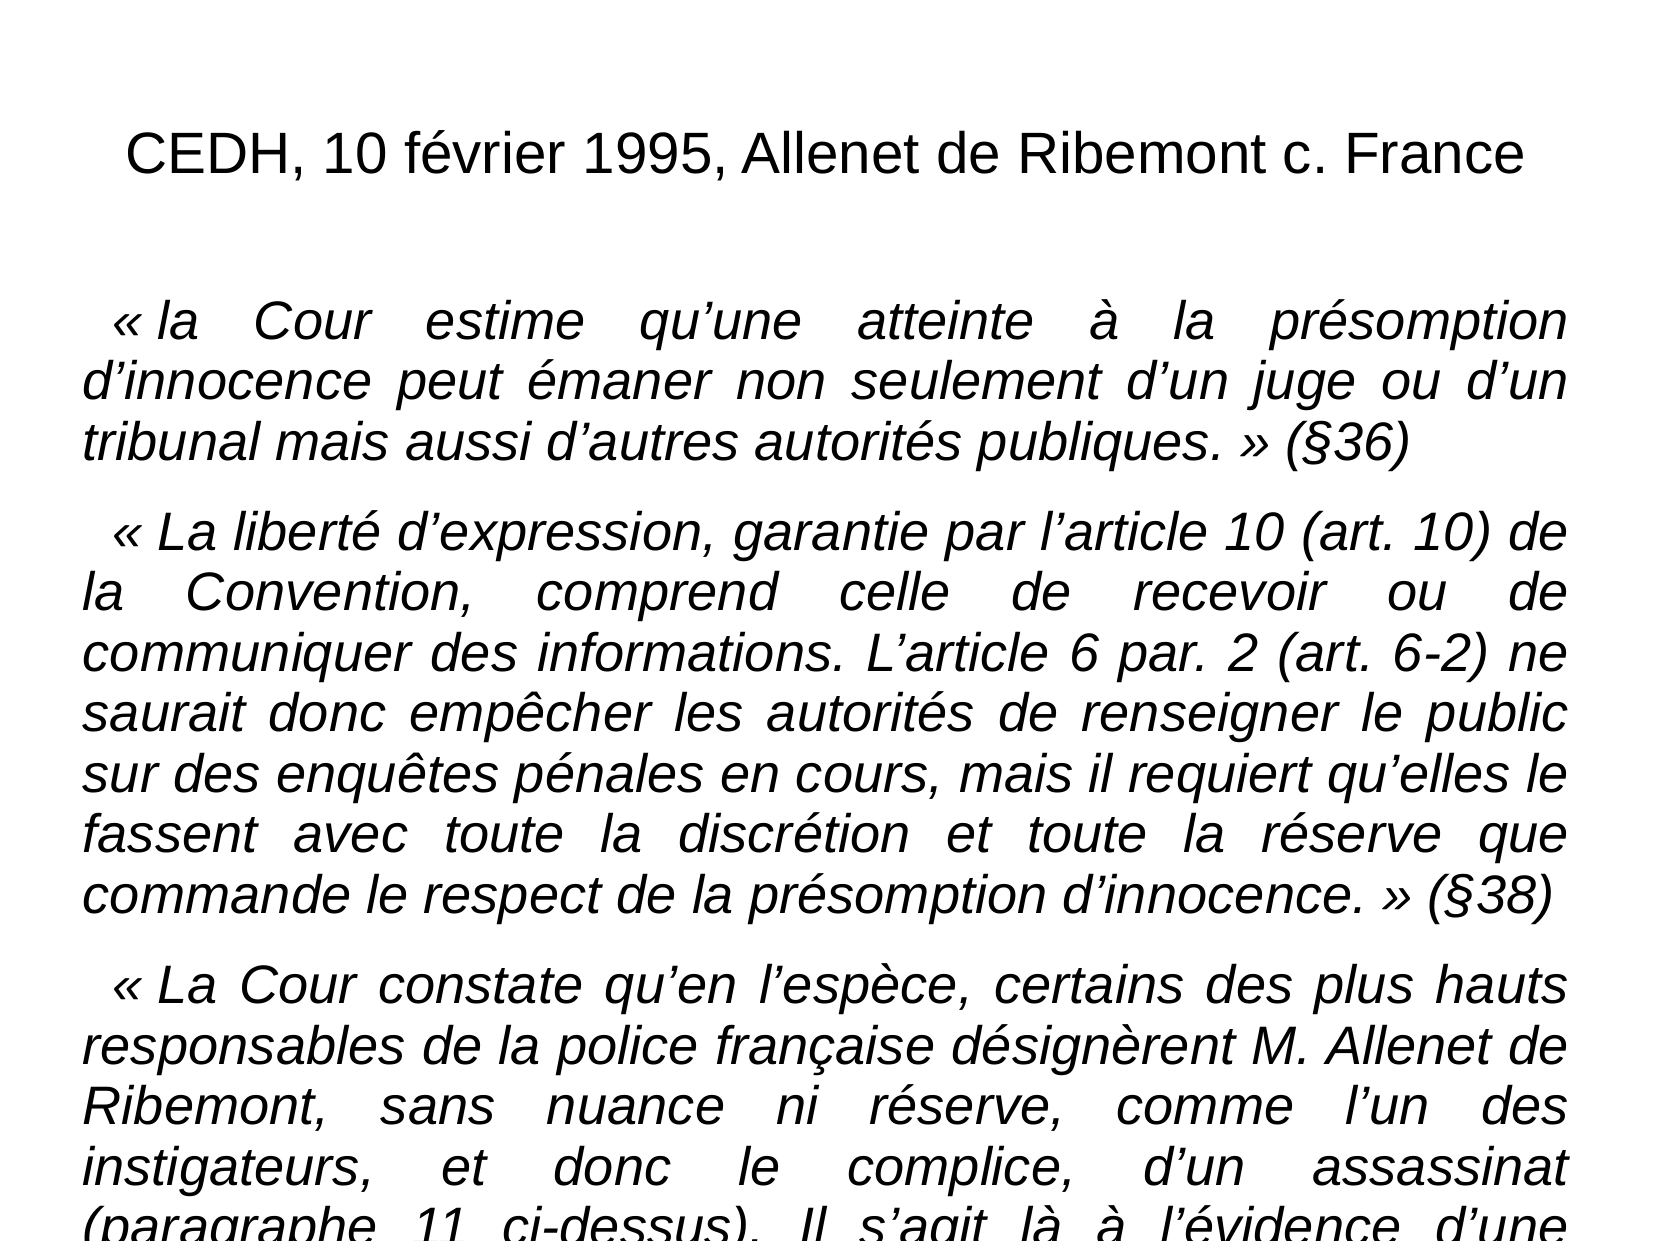

# CEDH, 10 février 1995, Allenet de Ribemont c. France
« la Cour estime qu’une atteinte à la présomption d’innocence peut émaner non seulement d’un juge ou d’un tribunal mais aussi d’autres autorités publiques. » (§36)
« La liberté d’expression, garantie par l’article 10 (art. 10) de la Convention, comprend celle de recevoir ou de communiquer des informations. L’article 6 par. 2 (art. 6-2) ne saurait donc empêcher les autorités de renseigner le public sur des enquêtes pénales en cours, mais il requiert qu’elles le fassent avec toute la discrétion et toute la réserve que commande le respect de la présomption d’innocence. » (§38)
« La Cour constate qu’en l’espèce, certains des plus hauts responsables de la police française désignèrent M. Allenet de Ribemont, sans nuance ni réserve, comme l’un des instigateurs, et donc le complice, d’un assassinat (paragraphe 11 ci-dessus). Il s’agit là à l’évidence d’une déclaration de culpabilité qui, d’une part, incitait le public à croire en celle-ci et, de l’autre, préjugeait de l’appréciation des faits par les juges compétents. Partant, il y a eu violation de l’article 6 par. 2 (art. 6-2). » ( §41)